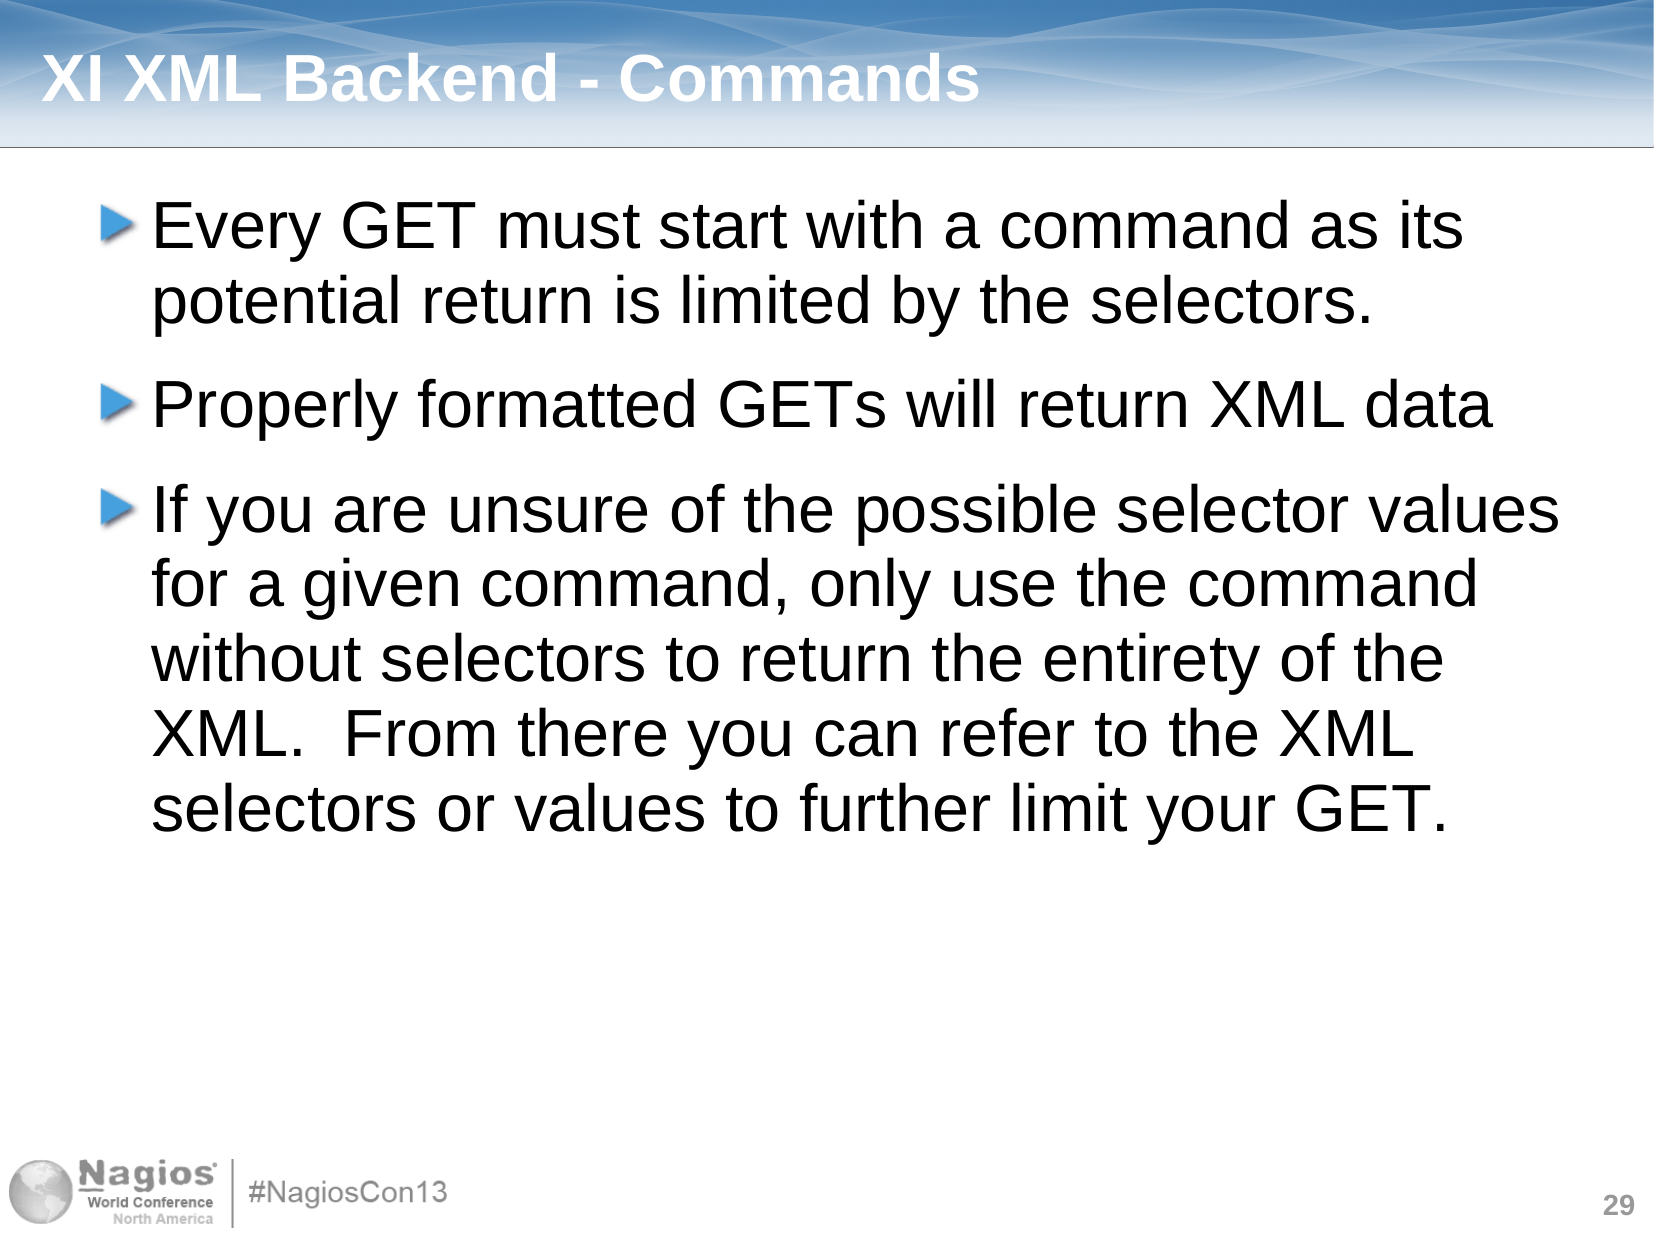

# XI XML Backend - Commands
Every GET must start with a command as its potential return is limited by the selectors.
Properly formatted GETs will return XML data
If you are unsure of the possible selector values for a given command, only use the command without selectors to return the entirety of the XML. From there you can refer to the XML selectors or values to further limit your GET.
29